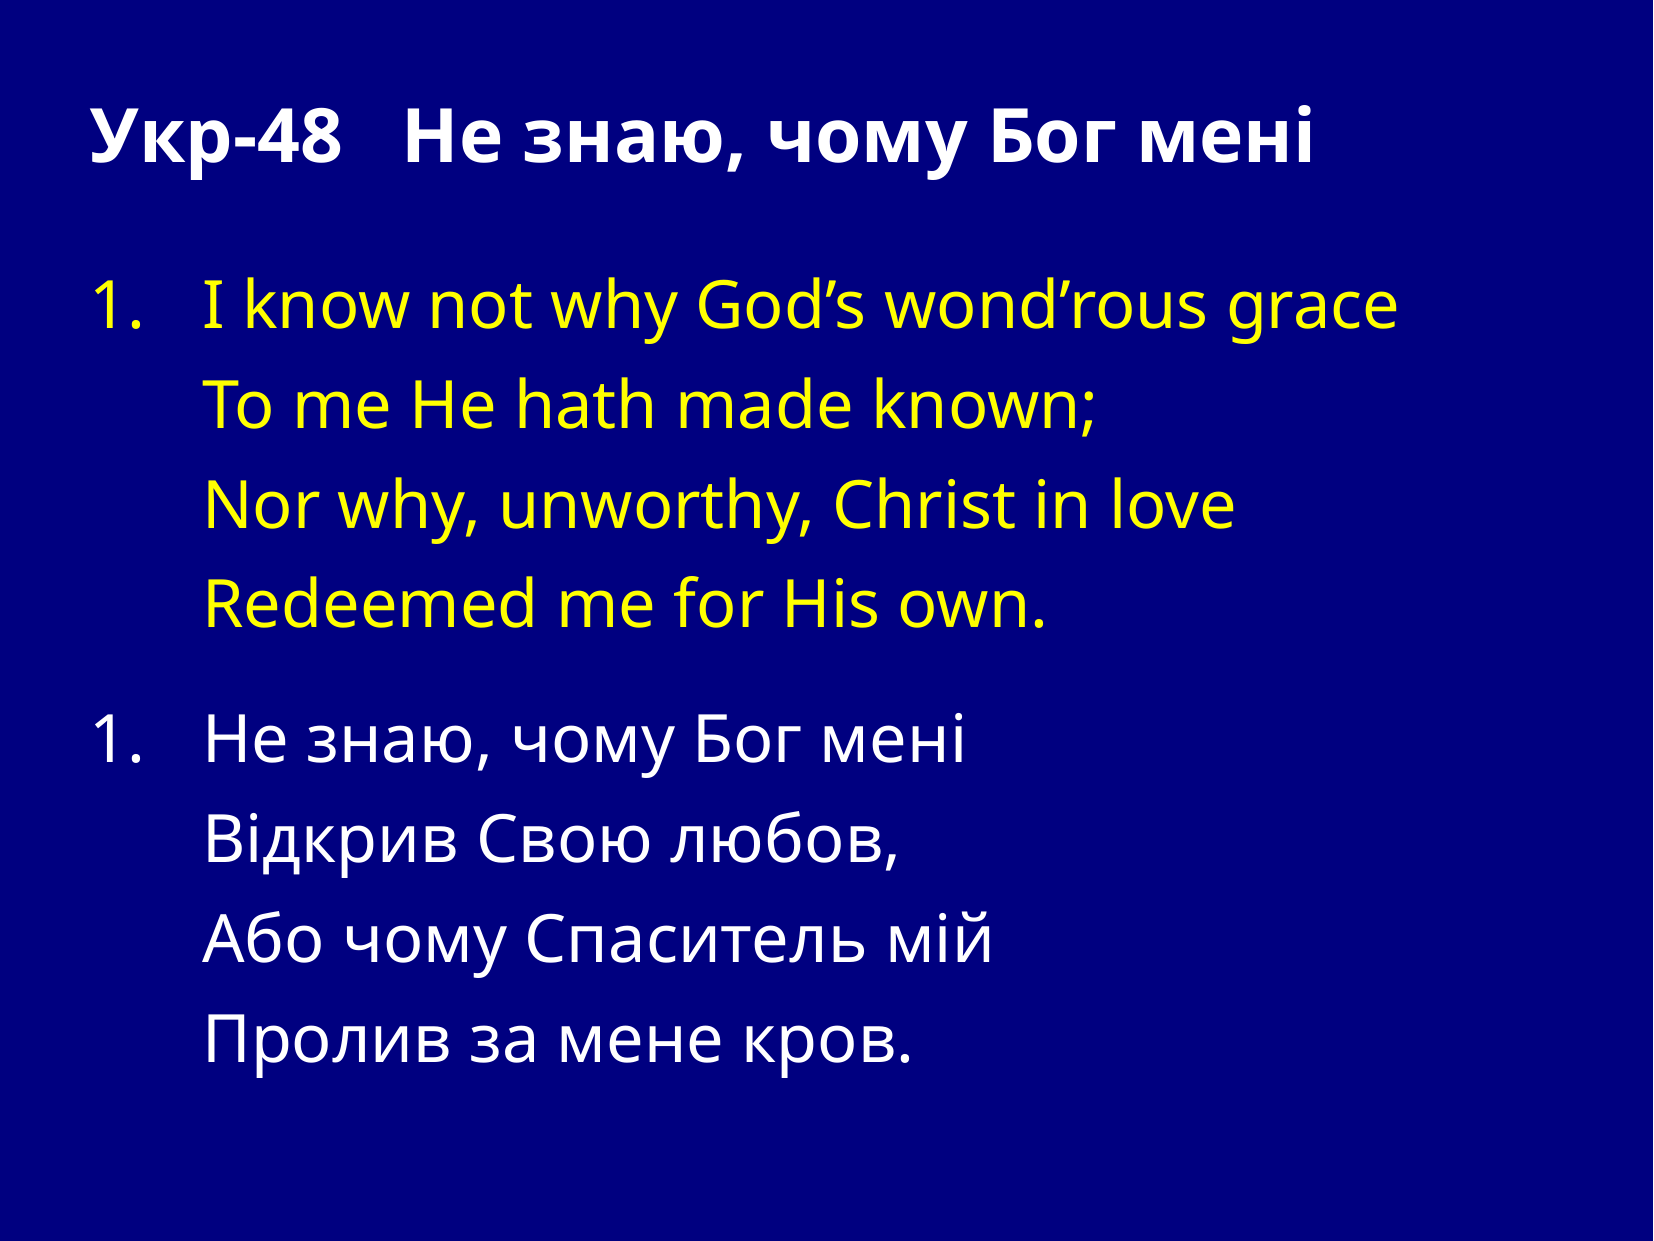

Укр-48 Не знаю, чому Бог мені
1.	I know not why God’s wond’rous grace
	To me He hath made known;
	Nor why, unworthy, Christ in love
	Redeemed me for His own.
1.	Не знаю, чому Бог мені
	Відкрив Свою любов,
	Або чому Спаситель мій
	Пролив за мене кров.